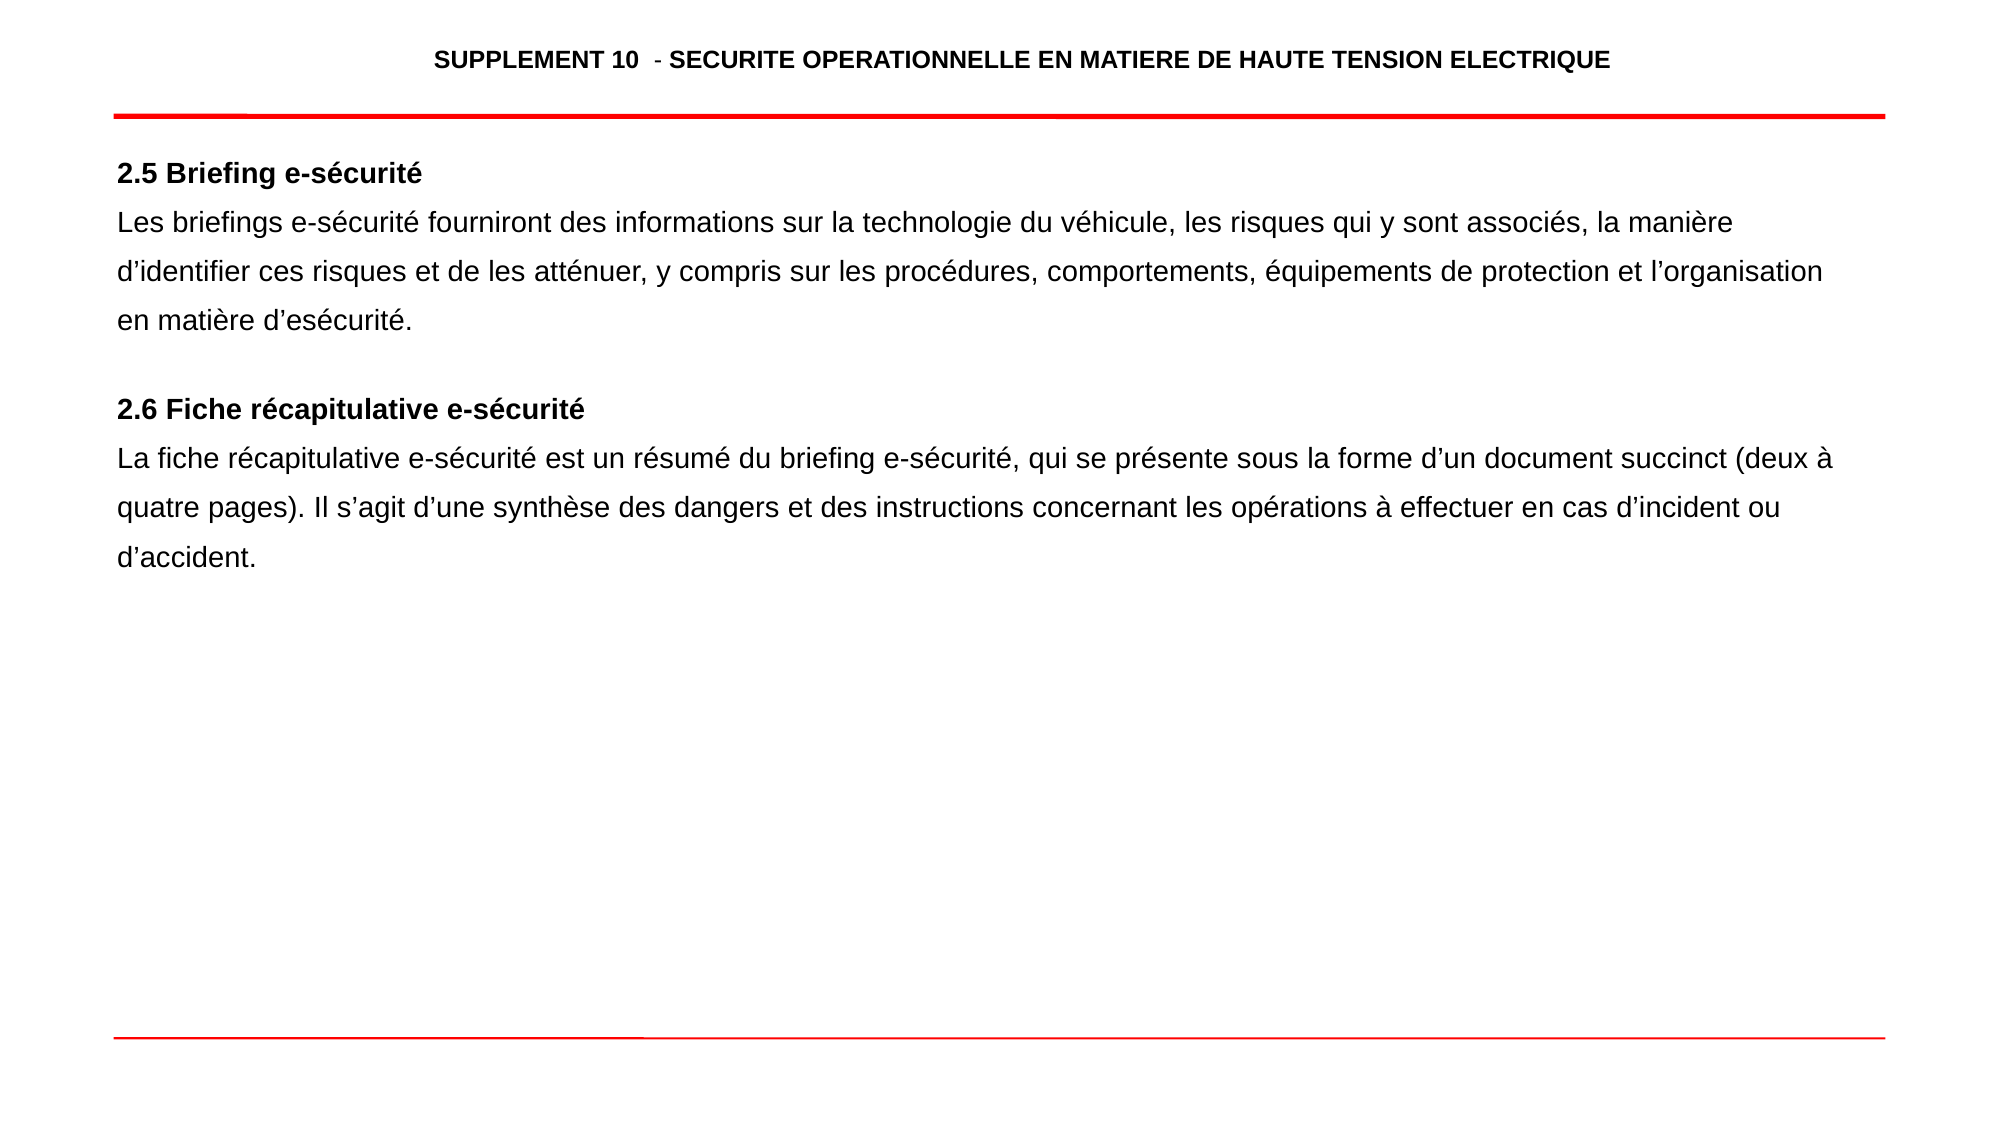

SUPPLEMENT 10 - SECURITE OPERATIONNELLE EN MATIERE DE HAUTE TENSION ELECTRIQUE
2.5 Briefing e-sécurité
Les briefings e-sécurité fourniront des informations sur la technologie du véhicule, les risques qui y sont associés, la manière d’identifier ces risques et de les atténuer, y compris sur les procédures, comportements, équipements de protection et l’organisation en matière d’esécurité.
2.6 Fiche récapitulative e-sécurité
La fiche récapitulative e-sécurité est un résumé du briefing e-sécurité, qui se présente sous la forme d’un document succinct (deux à quatre pages). Il s’agit d’une synthèse des dangers et des instructions concernant les opérations à effectuer en cas d’incident ou d’accident.